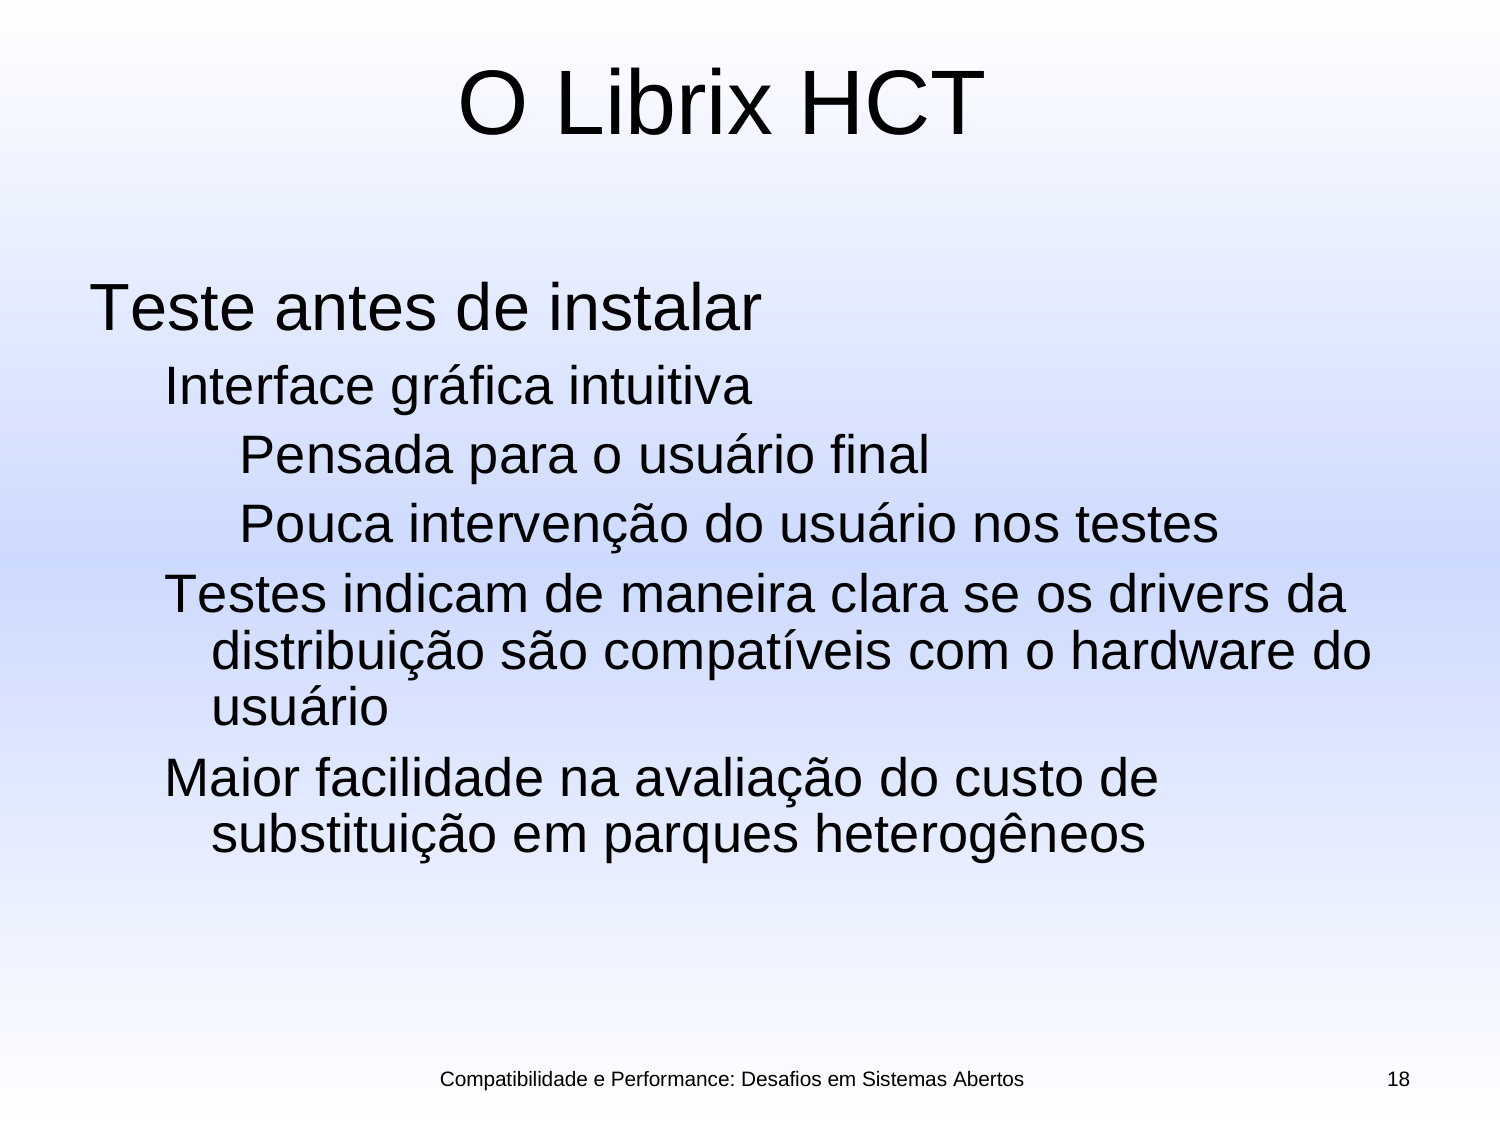

# O Librix HCT
Teste antes de instalar
Interface gráfica intuitiva
Pensada para o usuário final
Pouca intervenção do usuário nos testes
Testes indicam de maneira clara se os drivers da distribuição são compatíveis com o hardware do usuário
Maior facilidade na avaliação do custo de substituição em parques heterogêneos
Compatibilidade e Performance: Desafios em Sistemas Abertos
18